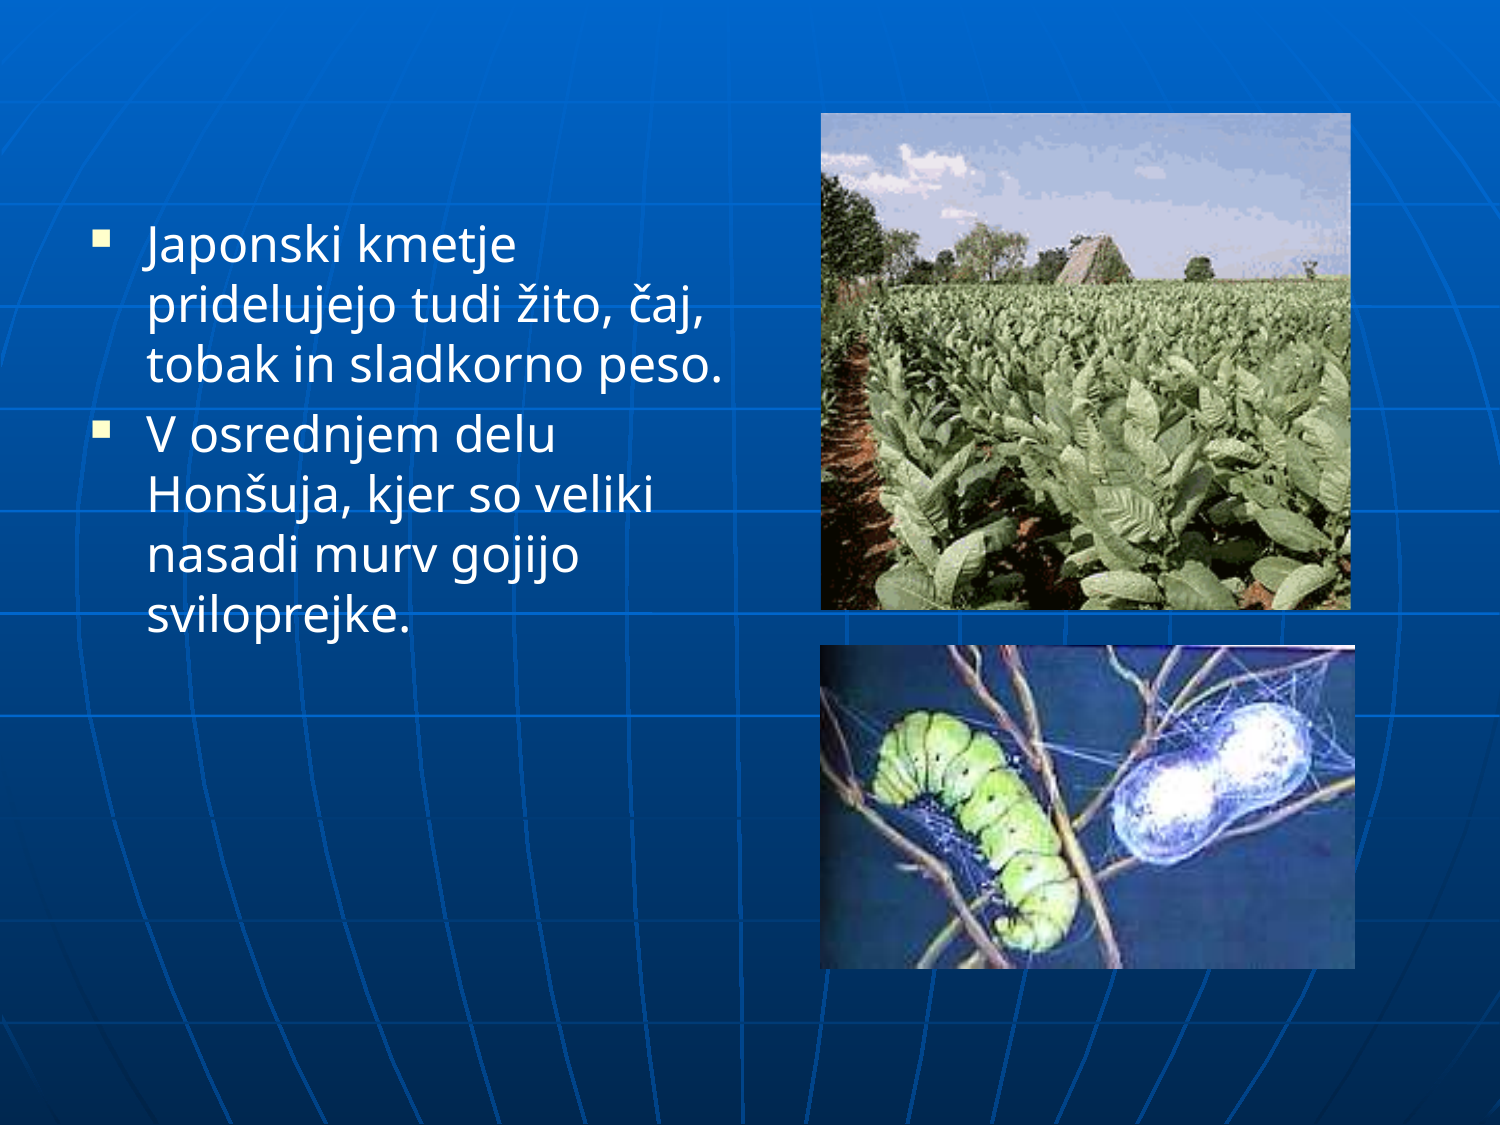

# Japonski kmetje pridelujejo tudi žito, čaj, tobak in sladkorno peso.
V osrednjem delu Honšuja, kjer so veliki nasadi murv gojijo sviloprejke.